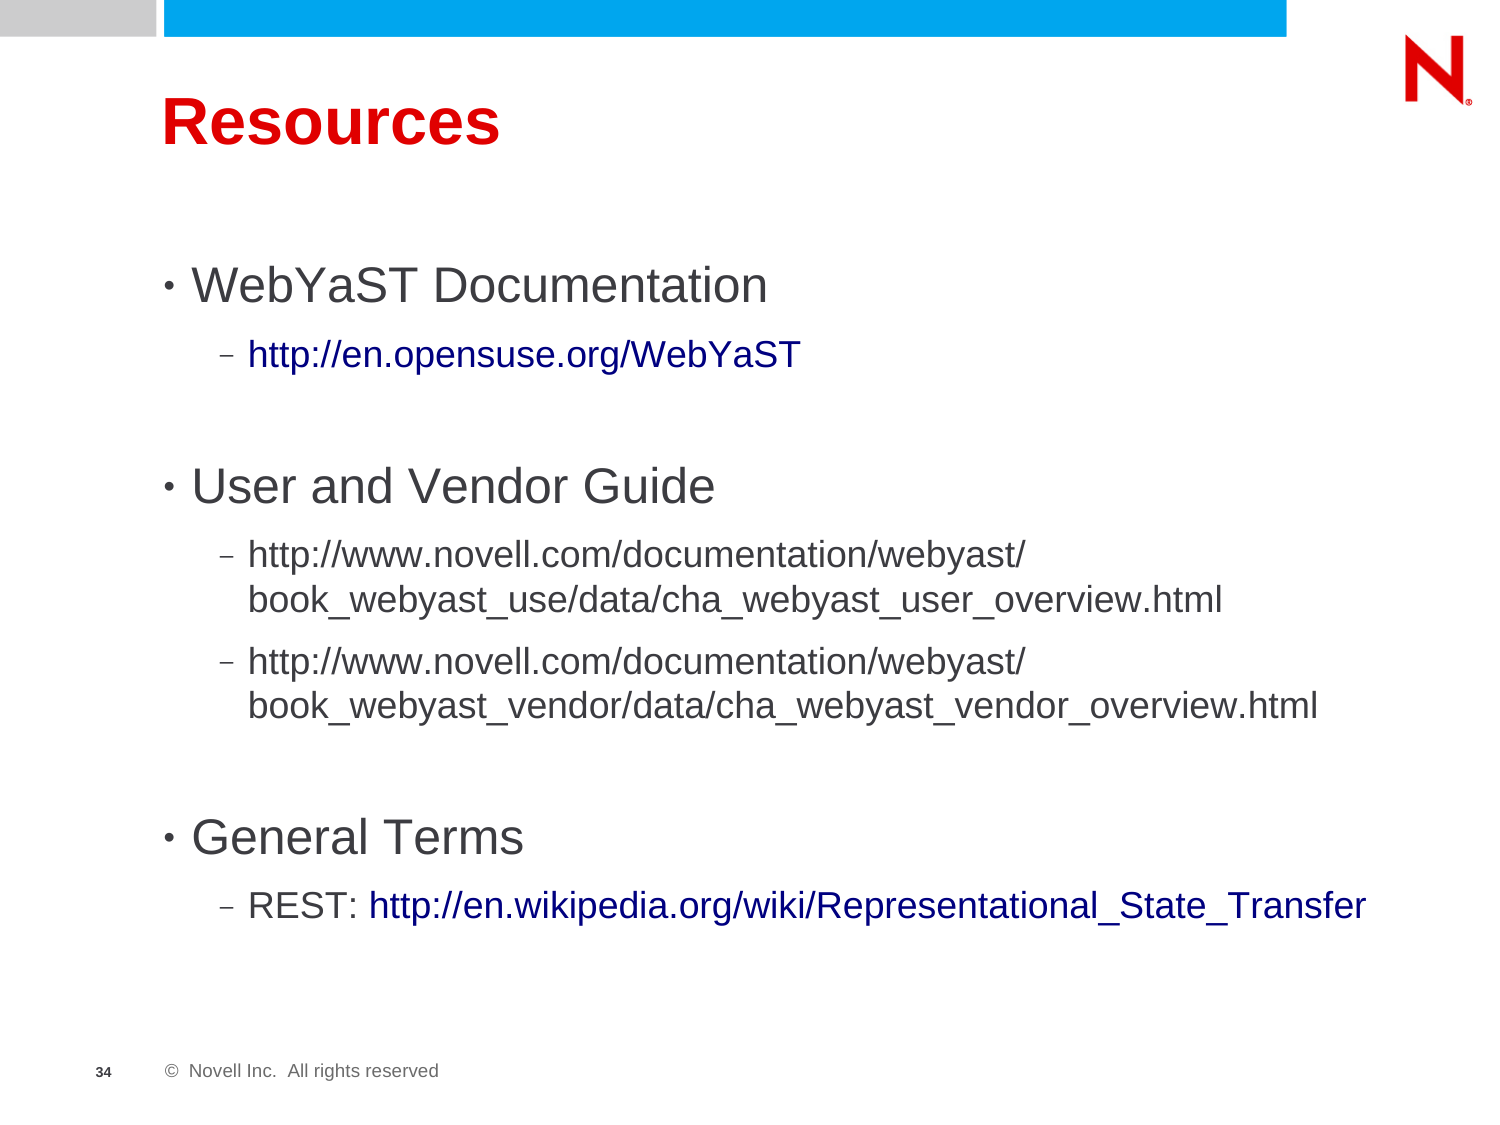

# Resources
WebYaST Documentation
http://en.opensuse.org/WebYaST
User and Vendor Guide
http://www.novell.com/documentation/webyast/
book_webyast_use/data/cha_webyast_user_overview.html
http://www.novell.com/documentation/webyast/
book_webyast_vendor/data/cha_webyast_vendor_overview.html
General Terms
REST: http://en.wikipedia.org/wiki/Representational_State_Transfer